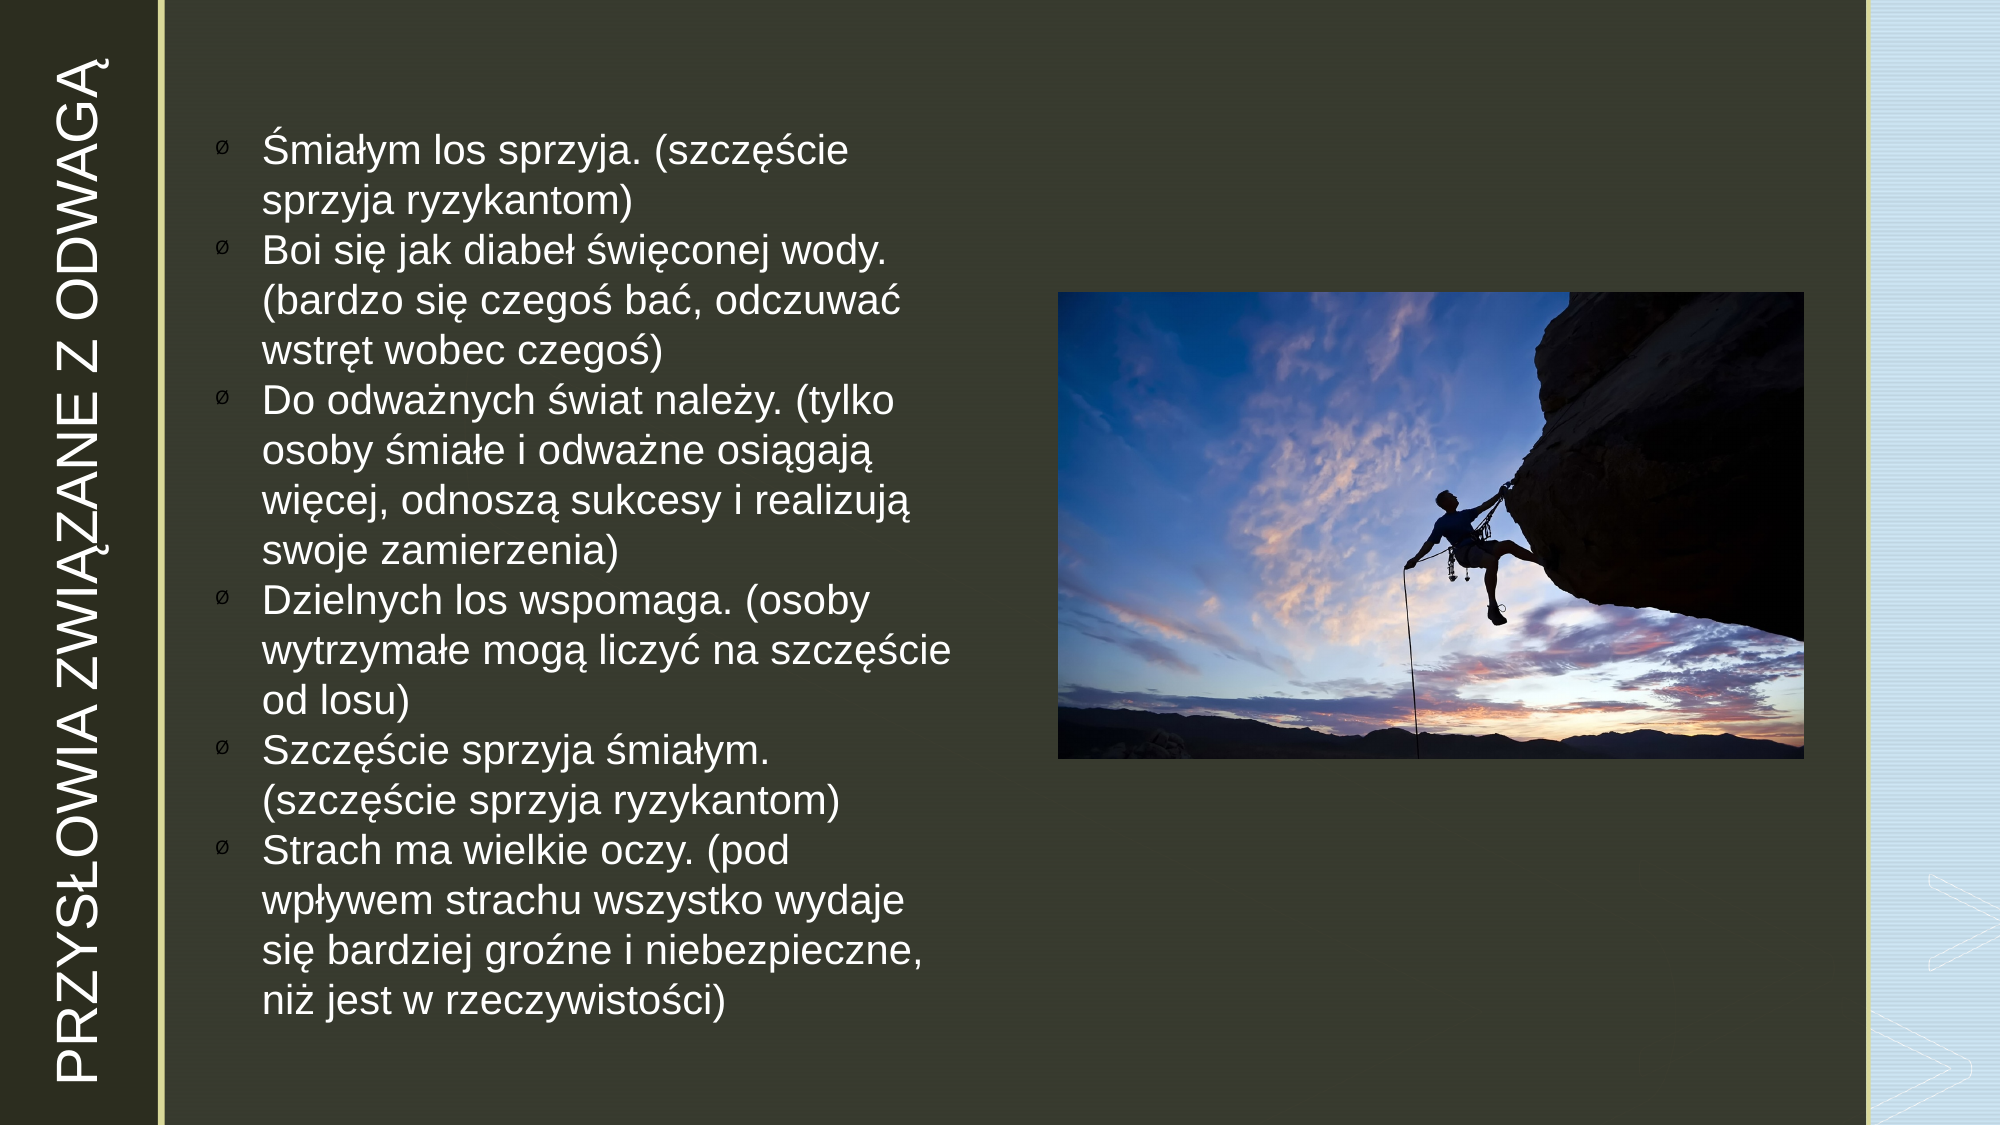

Śmiałym los sprzyja. (szczęście sprzyja ryzykantom)
Boi się jak diabeł święconej wody. (bardzo się czegoś bać, odczuwać wstręt wobec czegoś)
Do odważnych świat należy. (tylko osoby śmiałe i odważne osiągają więcej, odnoszą sukcesy i realizują swoje zamierzenia)
Dzielnych los wspomaga. (osoby wytrzymałe mogą liczyć na szczęście od losu)
Szczęście sprzyja śmiałym. (szczęście sprzyja ryzykantom)
Strach ma wielkie oczy. (pod wpływem strachu wszystko wydaje się bardziej groźne i niebezpieczne, niż jest w rzeczywistości)
PRZYSŁOWIA ZWIĄZANE Z ODWAGĄ